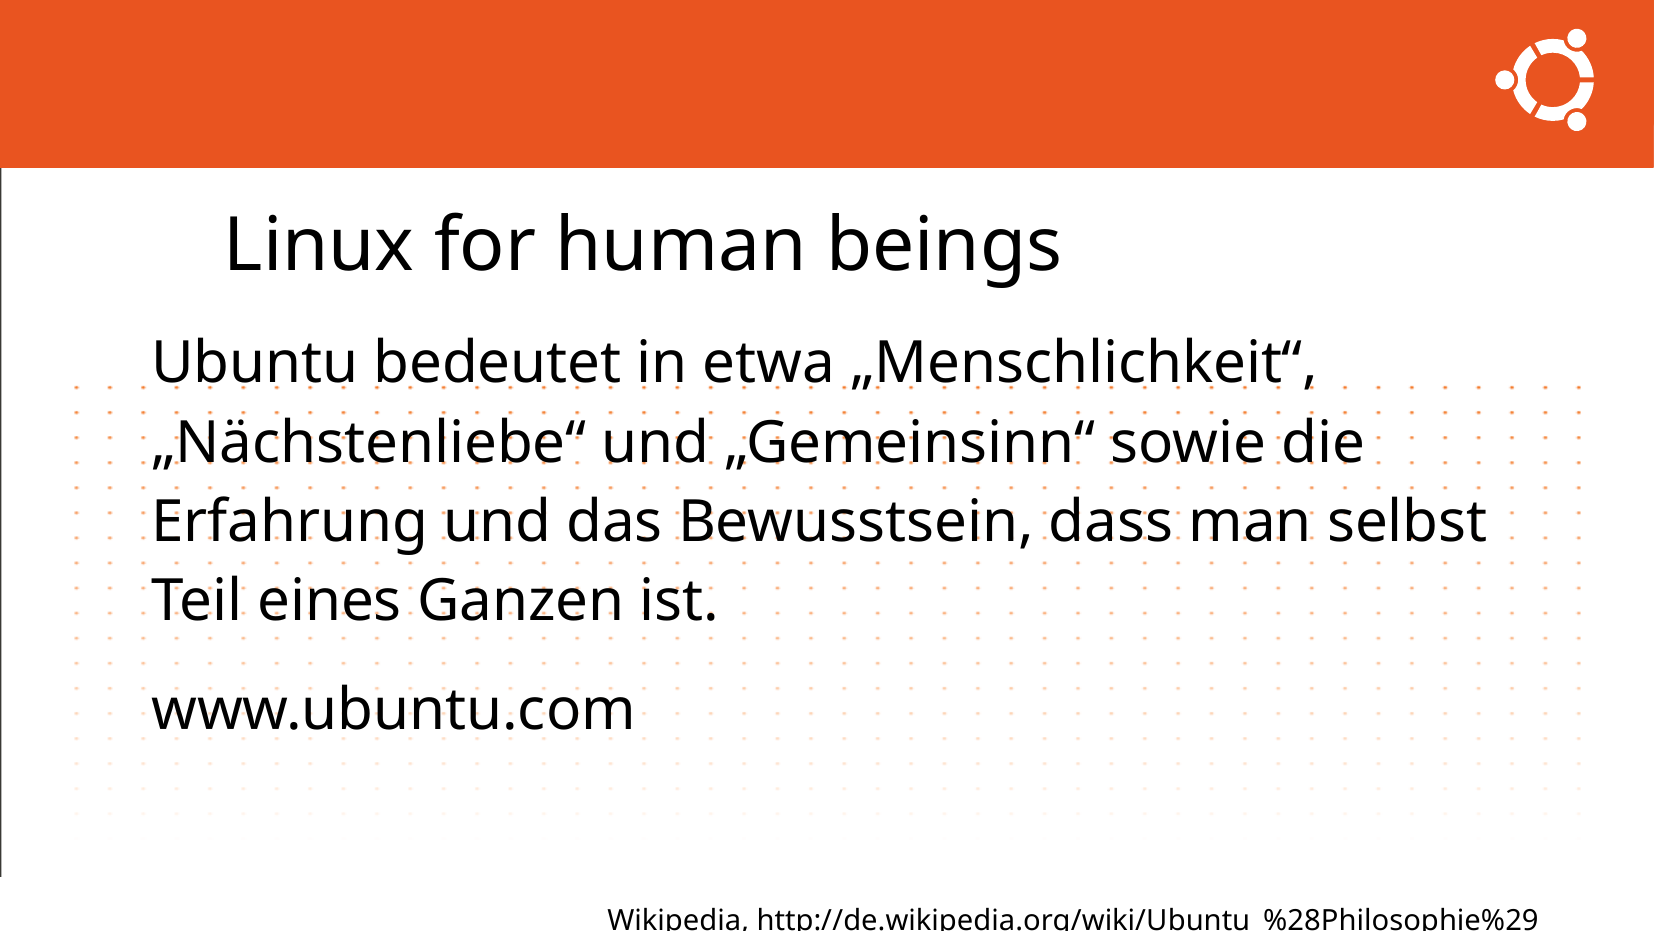

Linux for human beings
Ubuntu bedeutet in etwa „Menschlichkeit“, „Nächstenliebe“ und „Gemeinsinn“ sowie die Erfahrung und das Bewusstsein, dass man selbst Teil eines Ganzen ist.
www.ubuntu.com
#
Wikipedia, http://de.wikipedia.org/wiki/Ubuntu_%28Philosophie%29